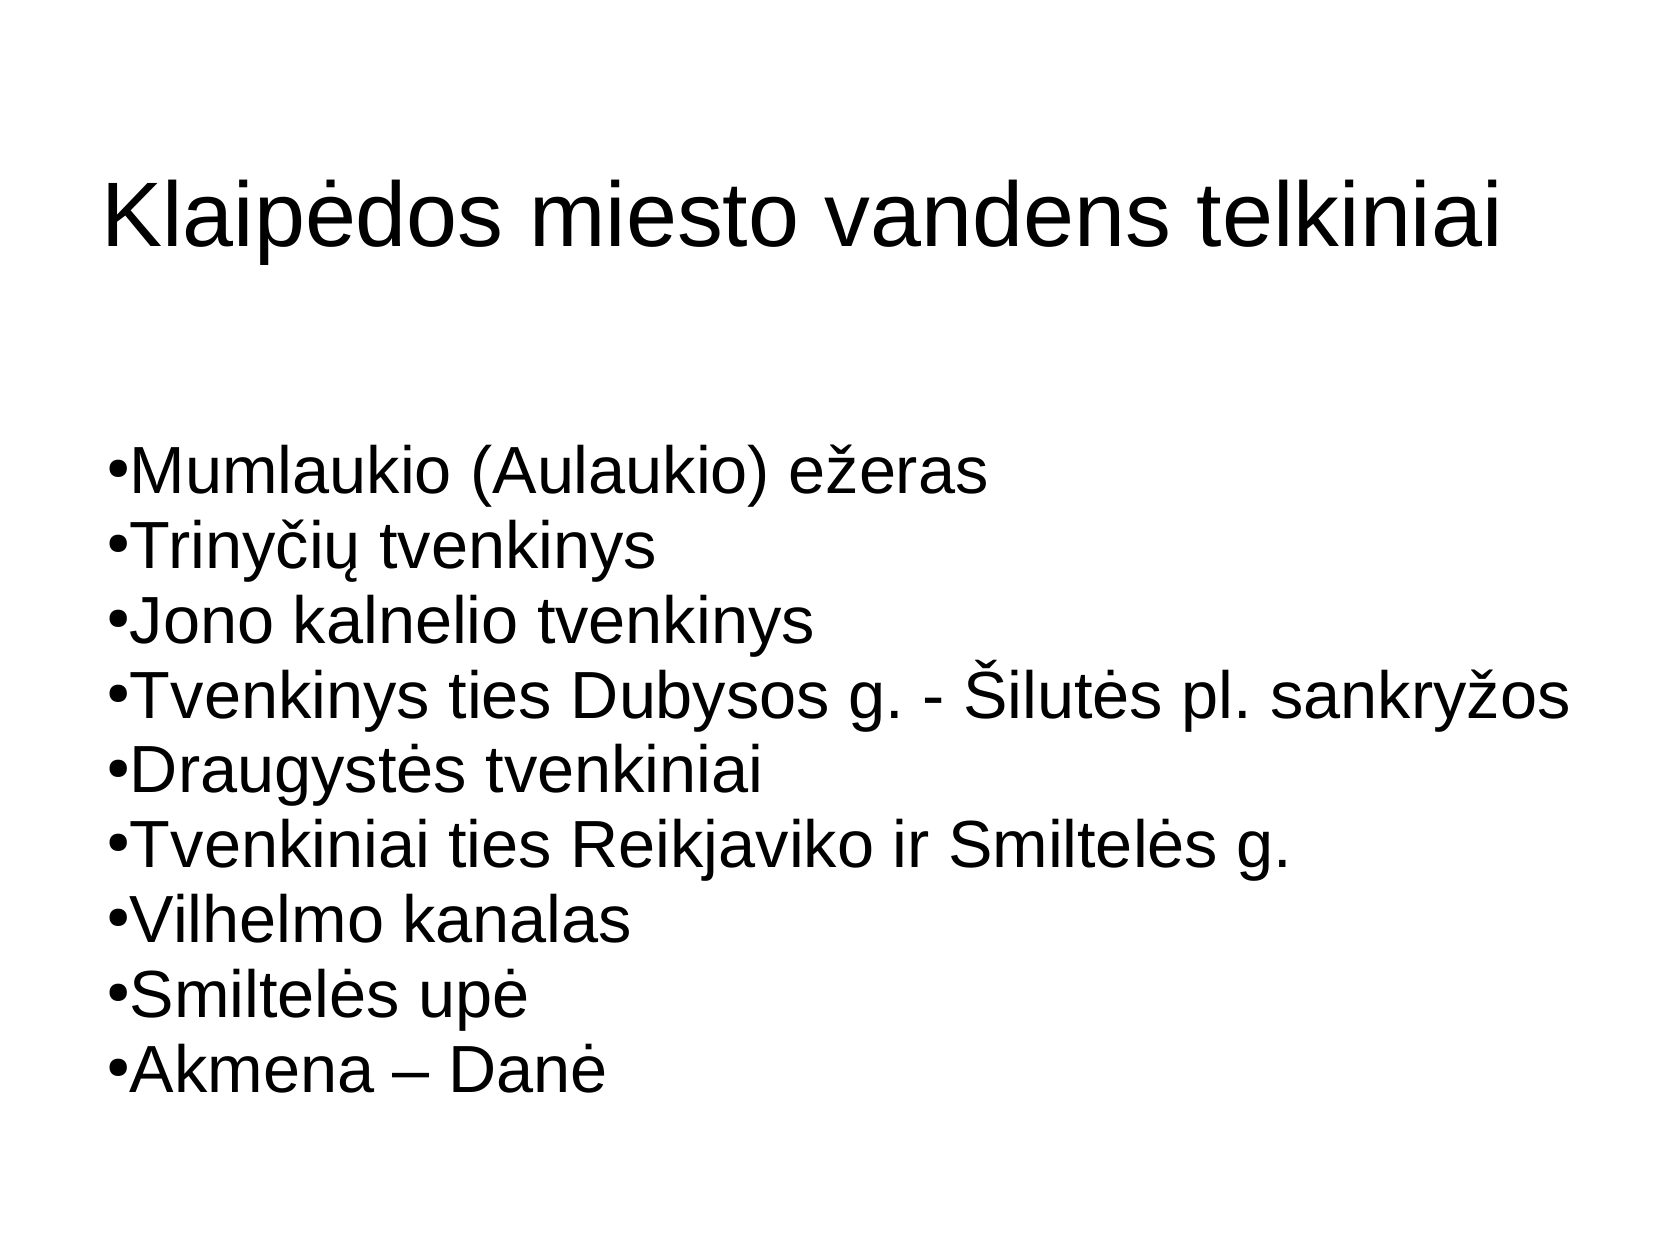

# Klaipėdos miesto vandens telkiniai
Mumlaukio (Aulaukio) ežeras
Trinyčių tvenkinys
Jono kalnelio tvenkinys
Tvenkinys ties Dubysos g. - Šilutės pl. sankryžos
Draugystės tvenkiniai
Tvenkiniai ties Reikjaviko ir Smiltelės g.
Vilhelmo kanalas
Smiltelės upė
Akmena – Danė